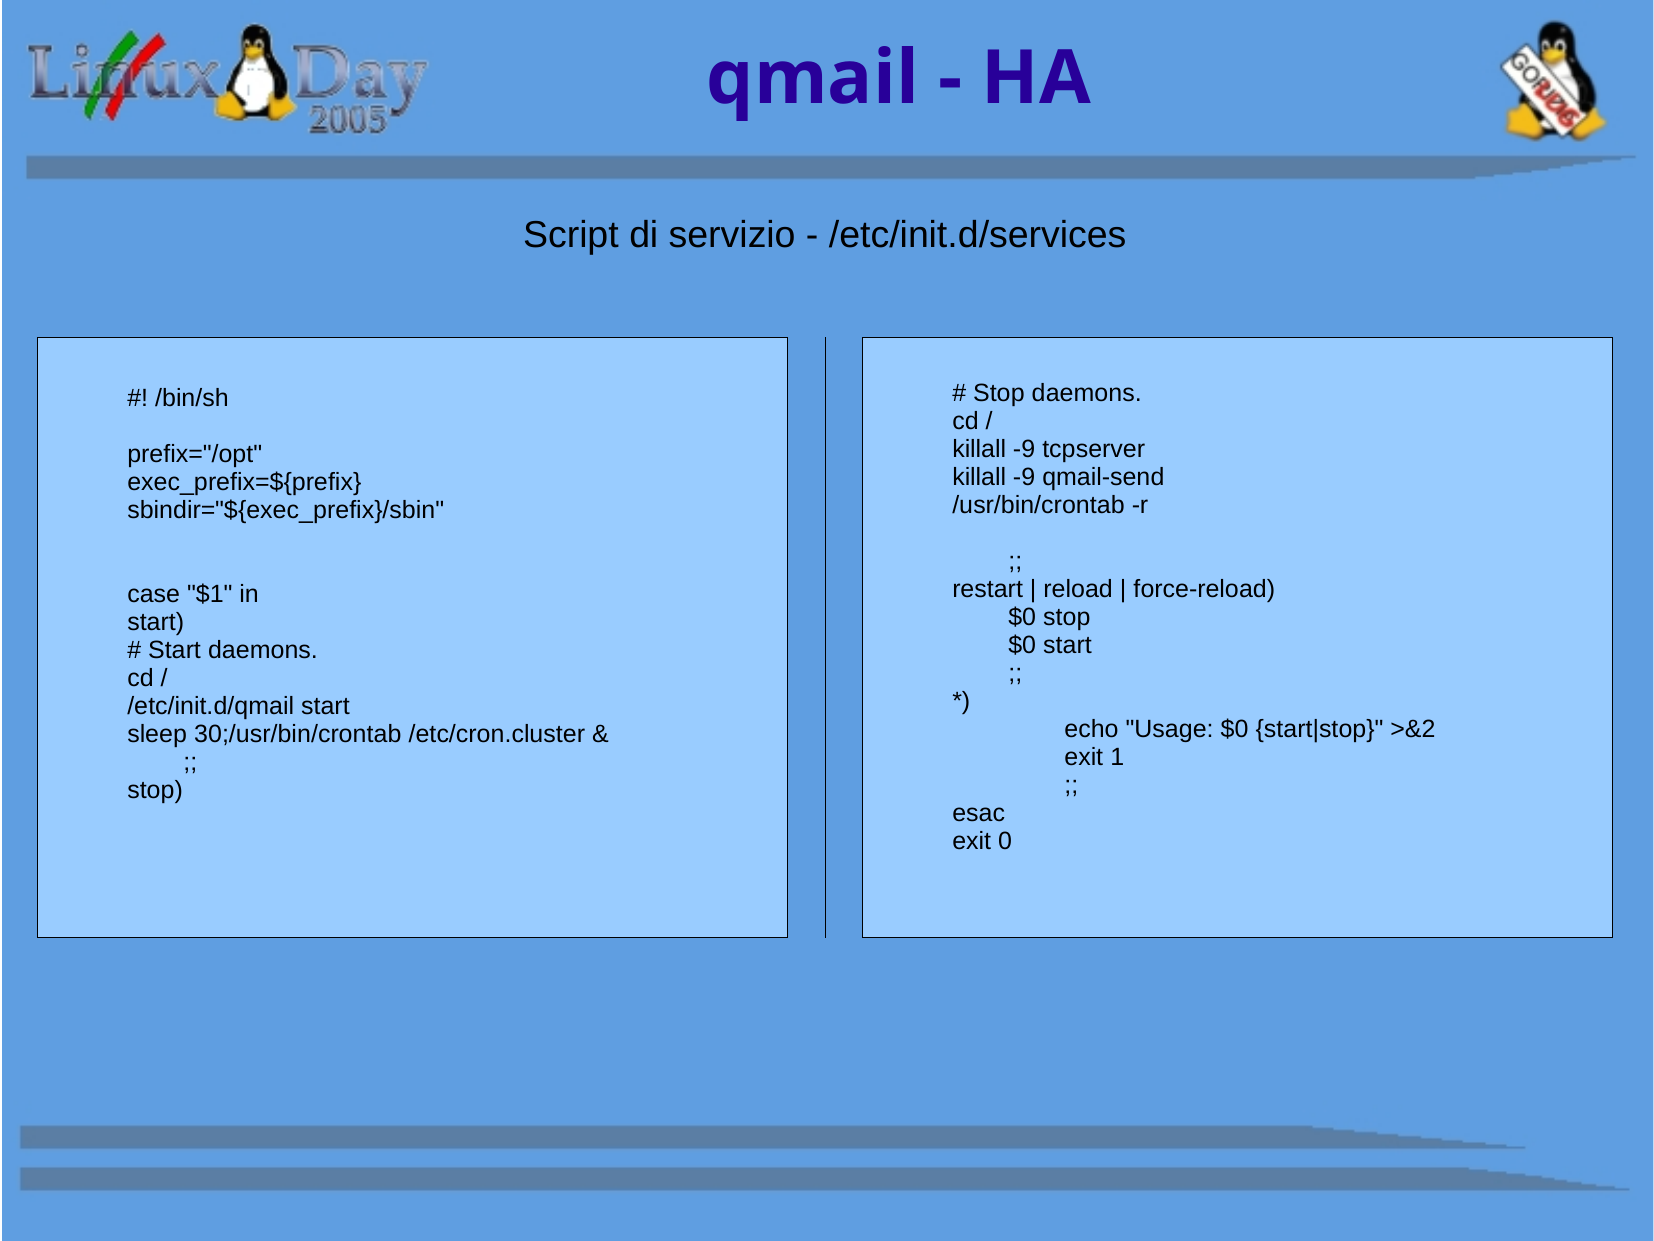

qmail - HA
Script di servizio - /etc/init.d/services
# Stop daemons.
cd /
killall -9 tcpserver
killall -9 qmail-send
/usr/bin/crontab -r
 ;;
restart | reload | force-reload)
 $0 stop
 $0 start
 ;;
*)
 echo "Usage: $0 {start|stop}" >&2
 exit 1
 ;;
esac
exit 0
#! /bin/sh
prefix="/opt"
exec_prefix=${prefix}
sbindir="${exec_prefix}/sbin"
case "$1" in
start)
# Start daemons.
cd /
/etc/init.d/qmail start
sleep 30;/usr/bin/crontab /etc/cron.cluster &
 ;;
stop)